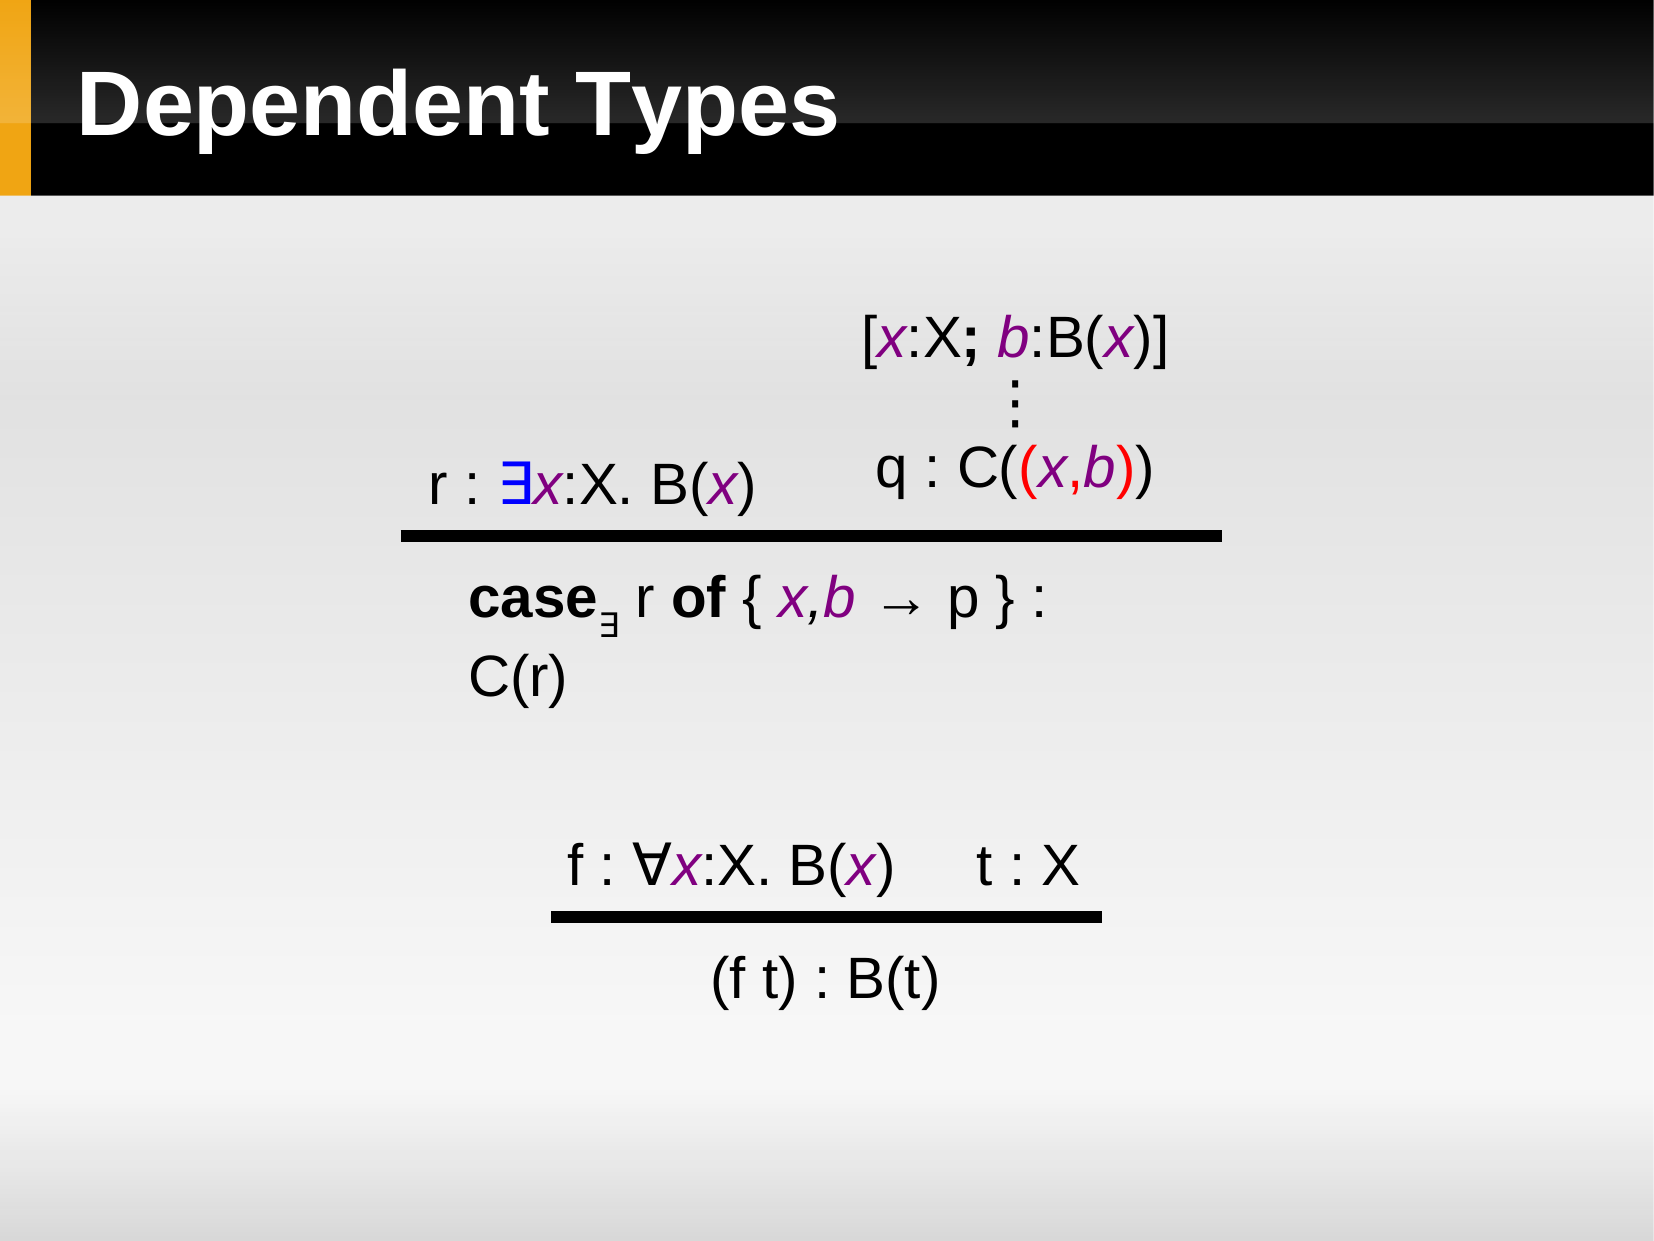

# Dependent Types
[x:X; b:B(x)]
⋮
q : C((x,b))
r : ∃x:X. B(x)
case∃ r of { x,b → p } : C(r)
f : ∀x:X. B(x) t : X
(f t) : B(t)